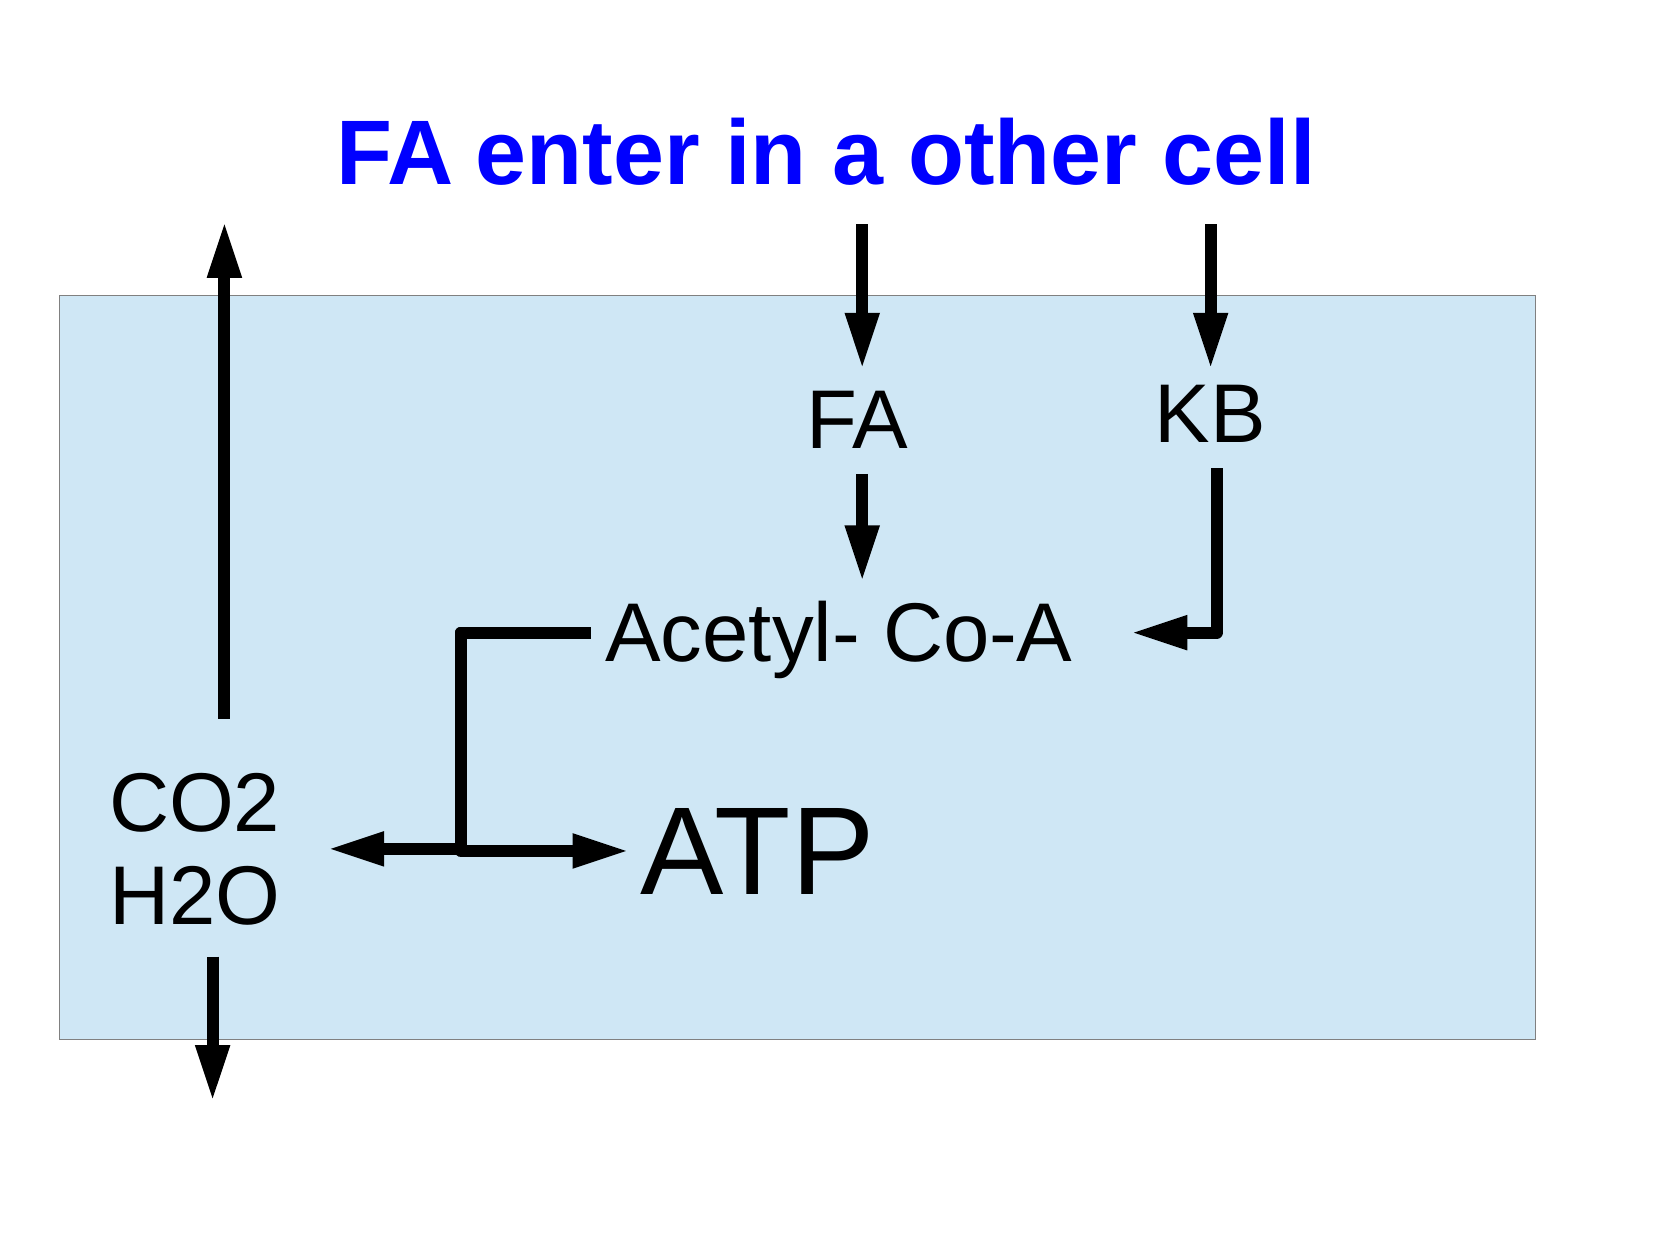

# FA enter in a other cell
KB
FA
Acetyl- Co-A
CO2
H2O
ATP